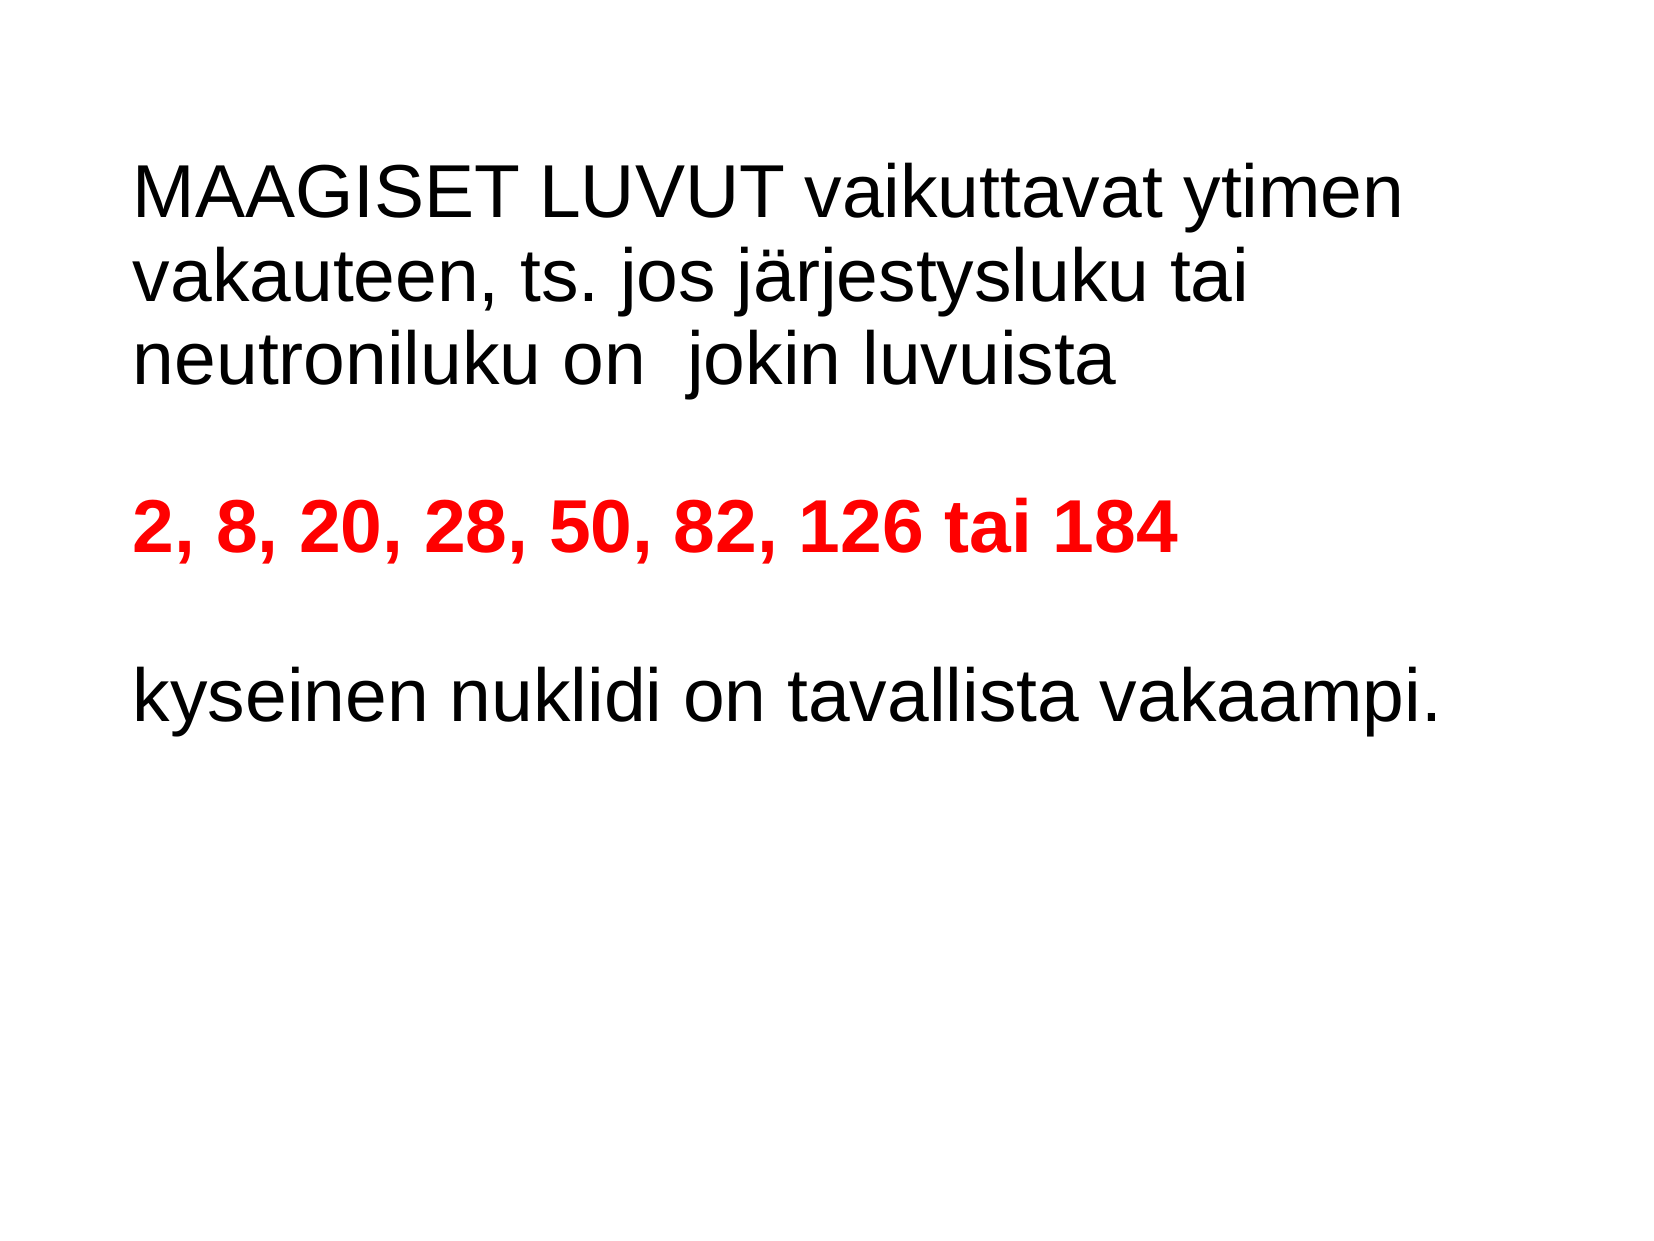

MAAGISET LUVUT vaikuttavat ytimen vakauteen, ts. jos järjestysluku tai neutroniluku on jokin luvuista
2, 8, 20, 28, 50, 82, 126 tai 184
kyseinen nuklidi on tavallista vakaampi.